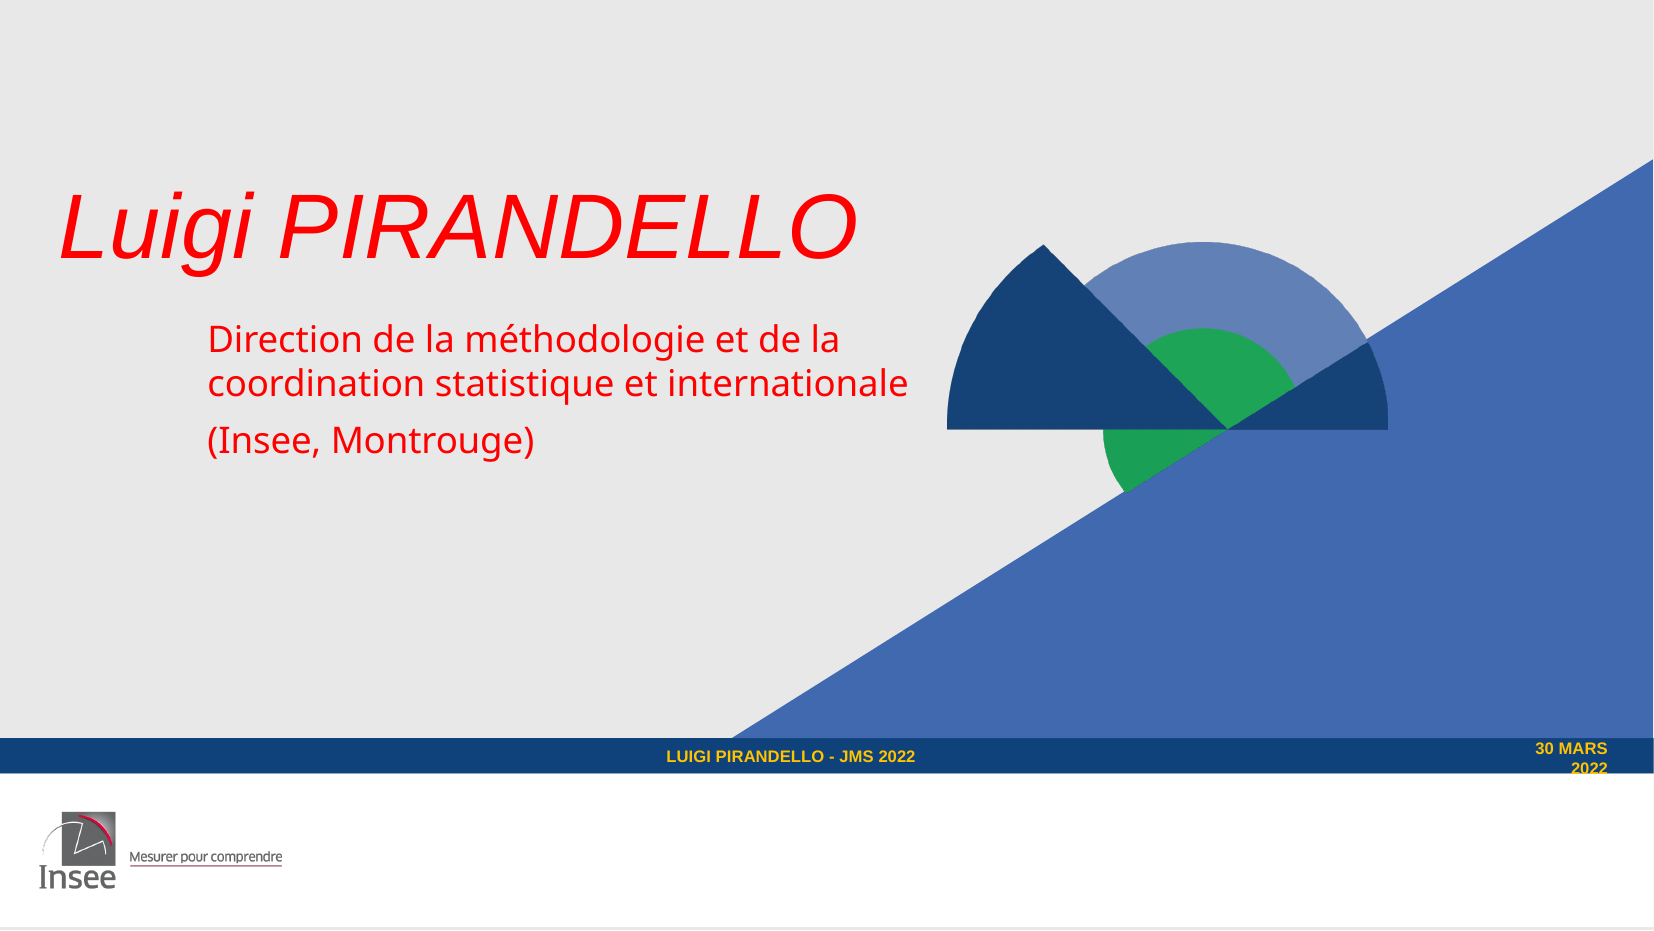

# Luigi PIRANDELLO
Direction de la méthodologie et de la coordination statistique et internationale
(Insee, Montrouge)
LUIGI PIRANDELLO - JMS 2022
30 Mars 2022